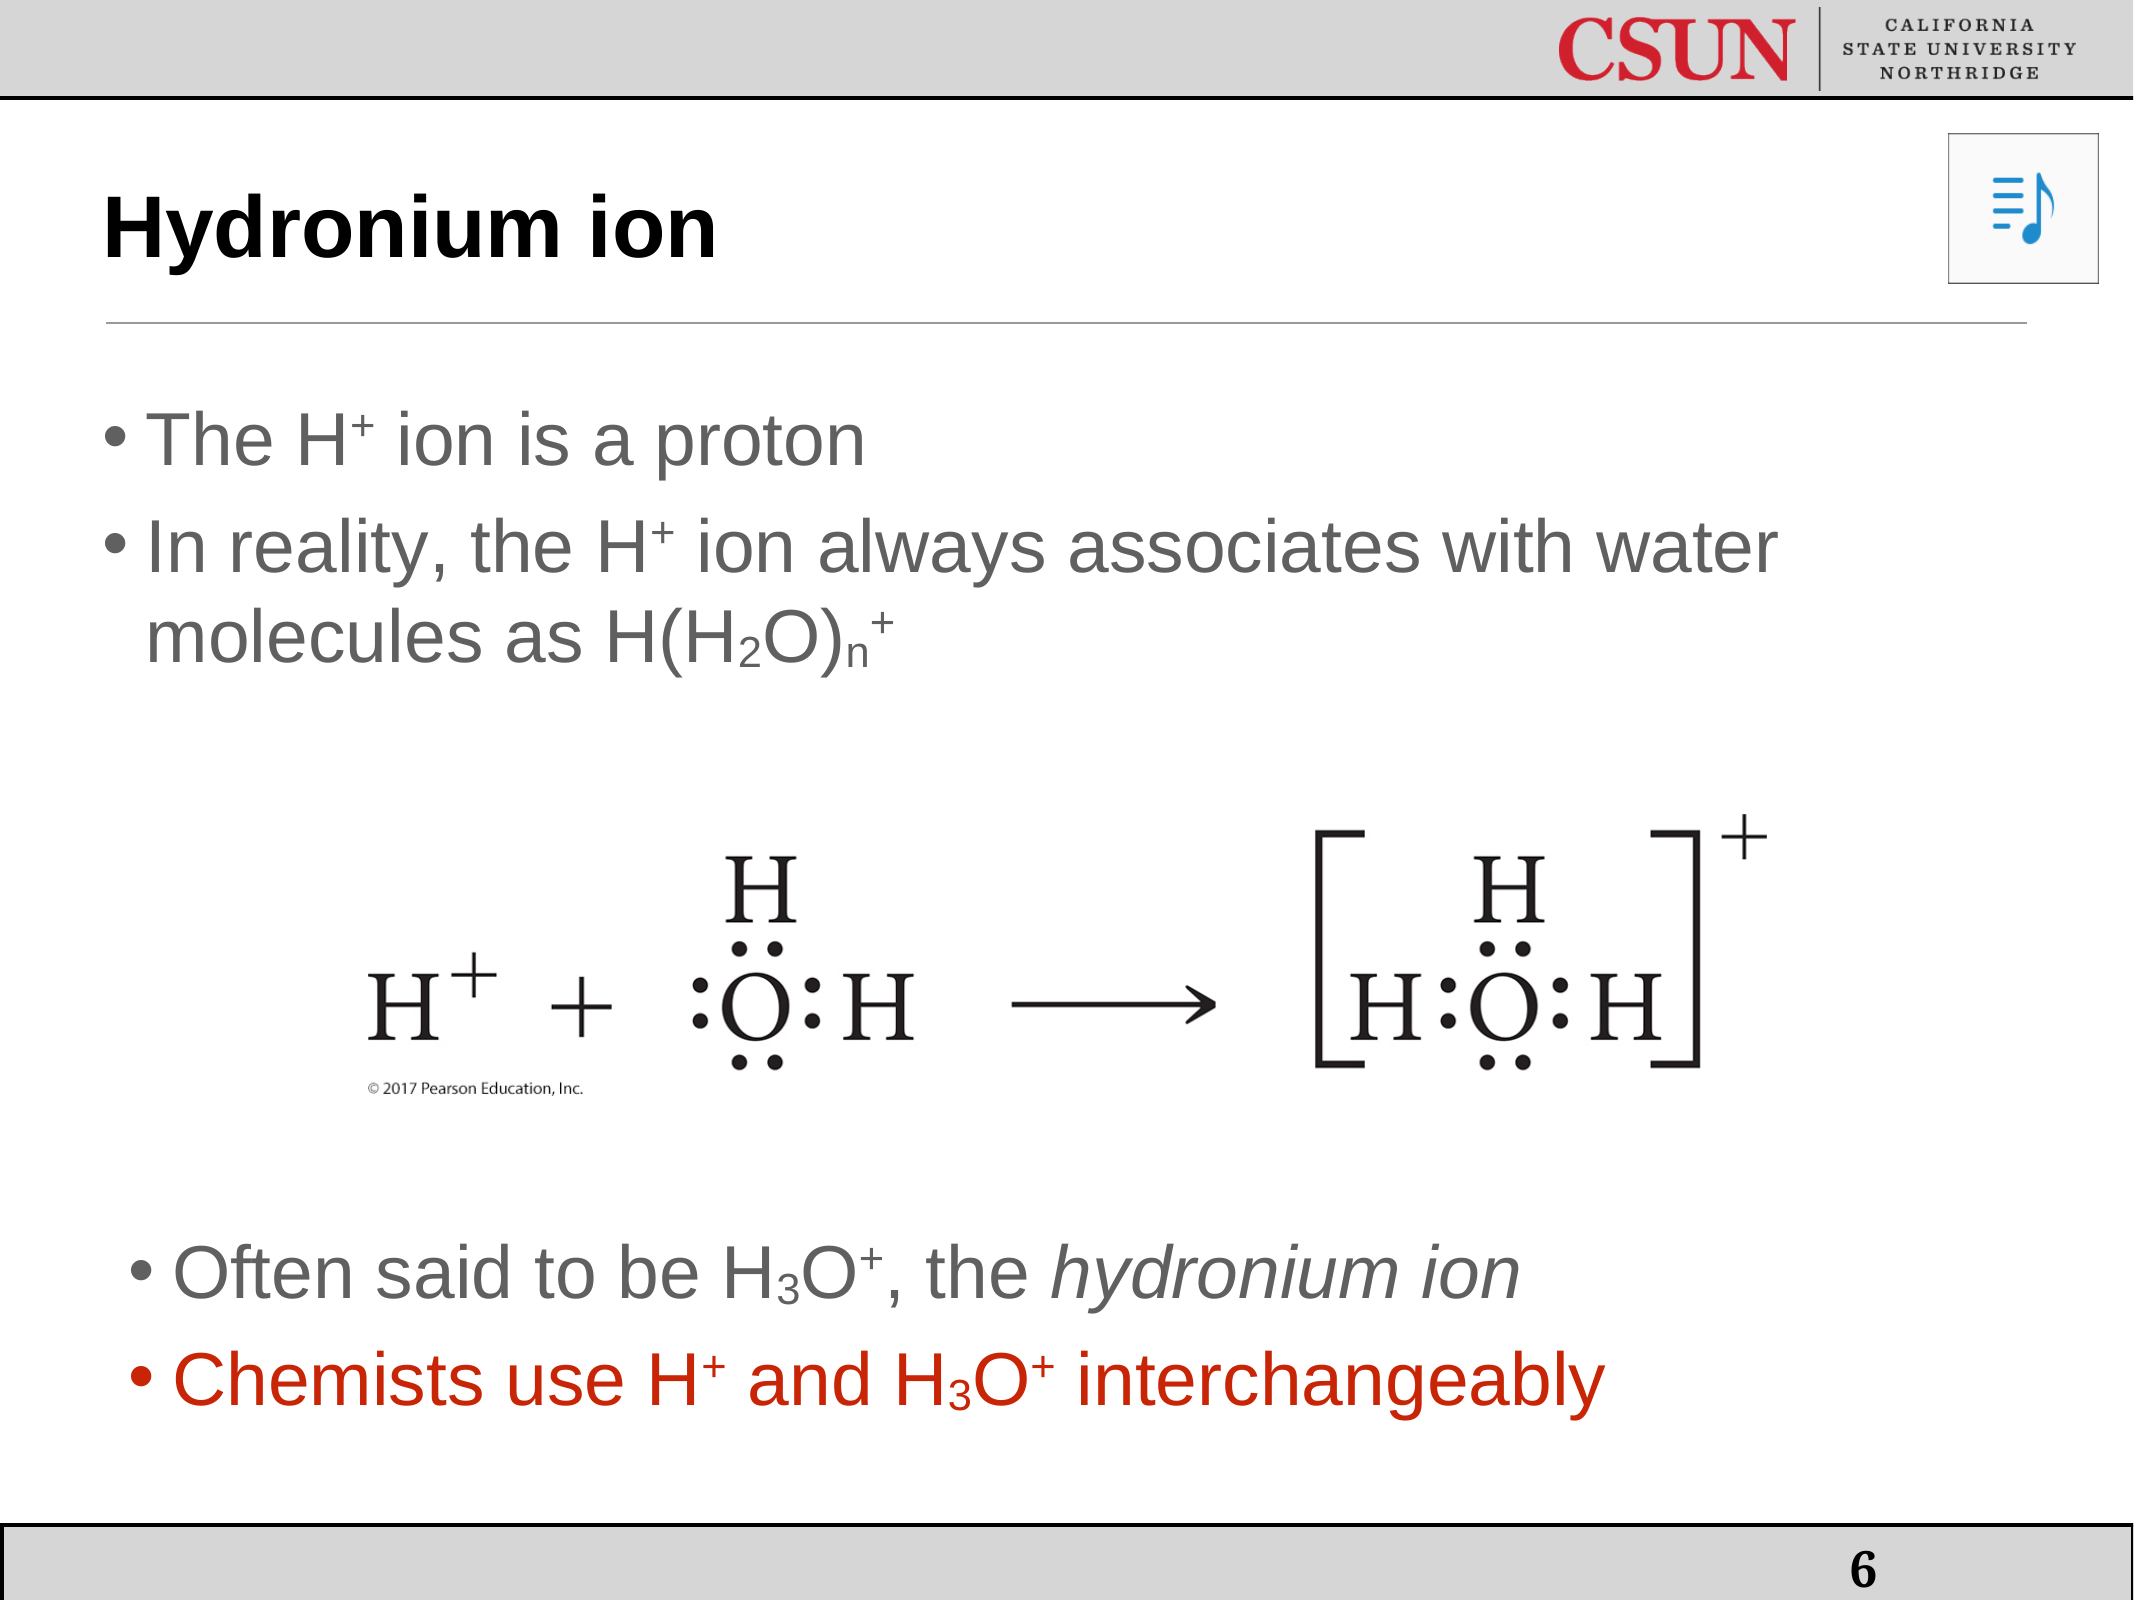

# Hydronium ion
The H+ ion is a proton
In reality, the H+ ion always associates with water molecules as H(H2O)n+
Often said to be H3O+, the hydronium ion
Chemists use H+ and H3O+ interchangeably
6